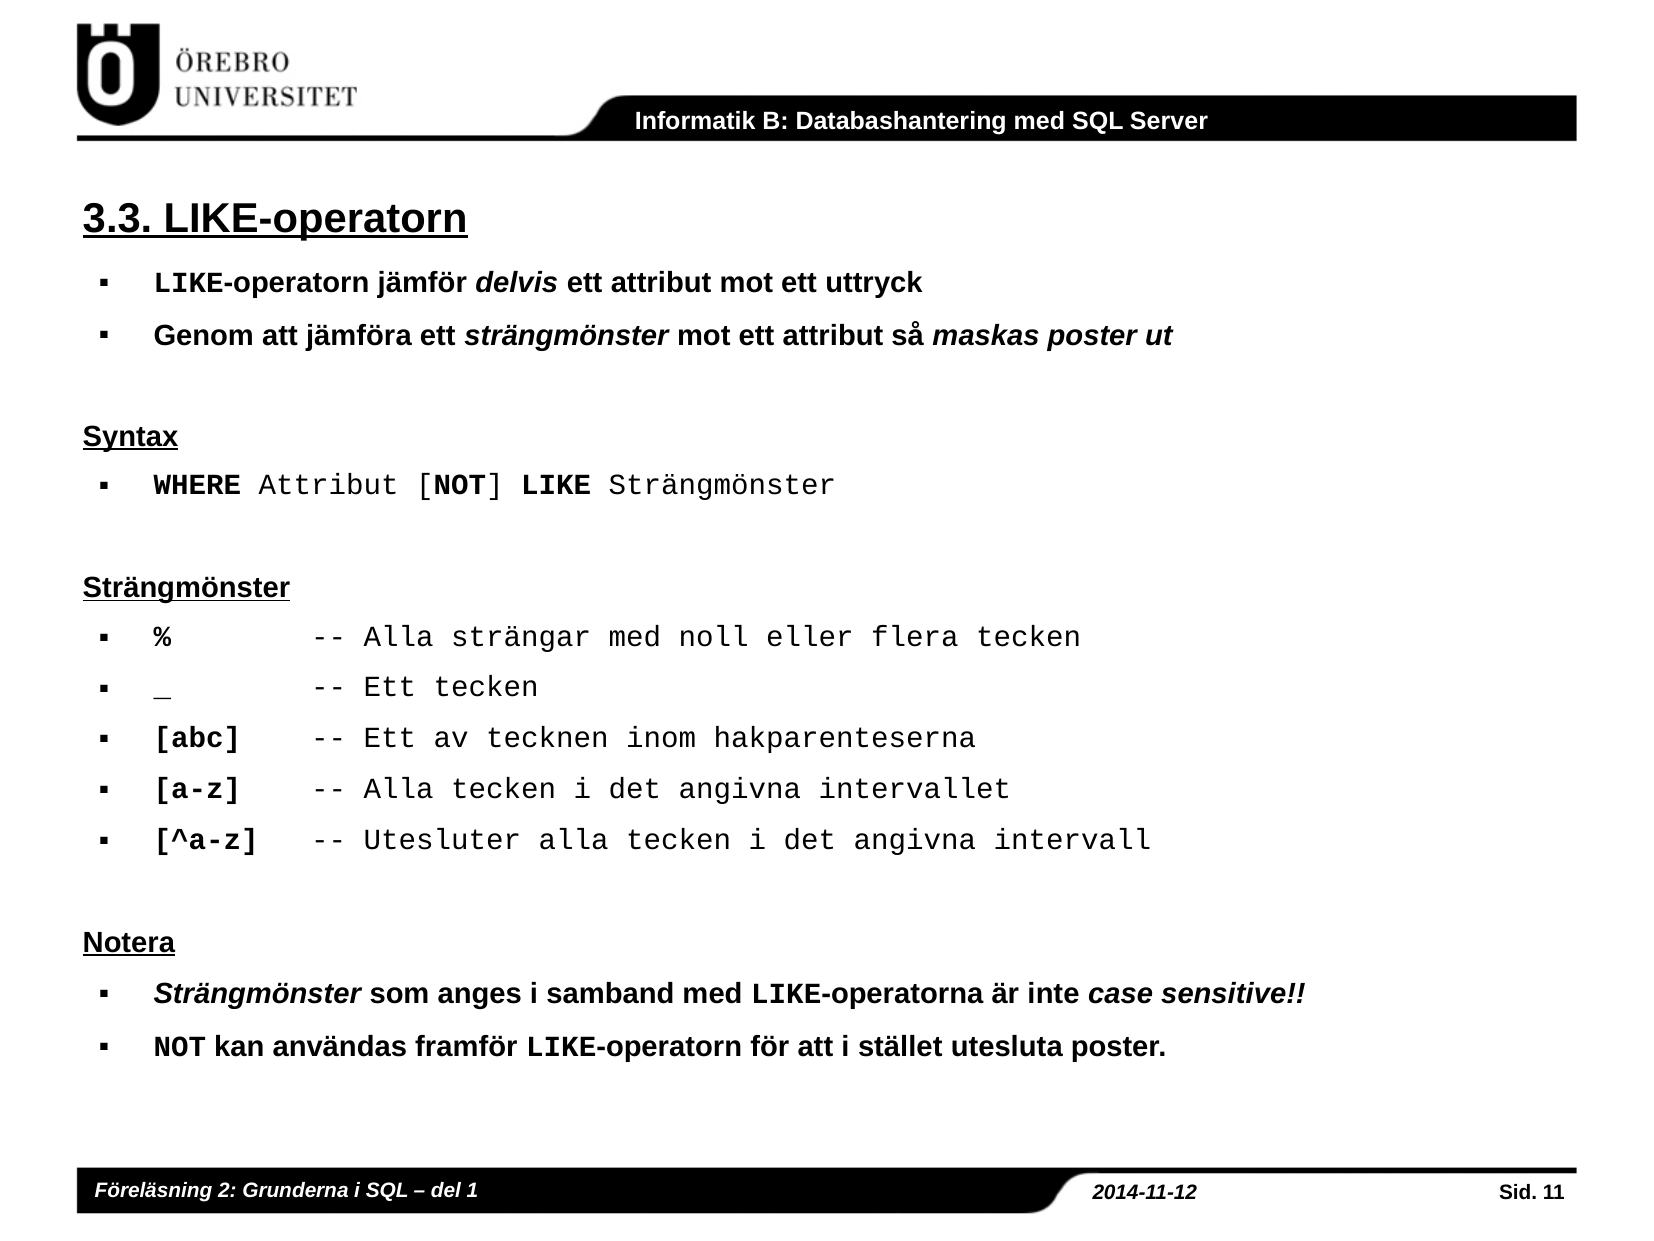

# 3.3. LIKE-operatorn
LIKE-operatorn jämför delvis ett attribut mot ett uttryck
Genom att jämföra ett strängmönster mot ett attribut så maskas poster ut
Syntax
WHERE Attribut [NOT] LIKE Strängmönster
Strängmönster
% -- Alla strängar med noll eller flera tecken
_ -- Ett tecken
[abc] -- Ett av tecknen inom hakparenteserna
[a-z] -- Alla tecken i det angivna intervallet
[^a-z] -- Utesluter alla tecken i det angivna intervall
Notera
Strängmönster som anges i samband med LIKE-operatorna är inte case sensitive!!
NOT kan användas framför LIKE-operatorn för att i stället utesluta poster.
Föreläsning 2: Grunderna i SQL – del 1
2014-11-12
11